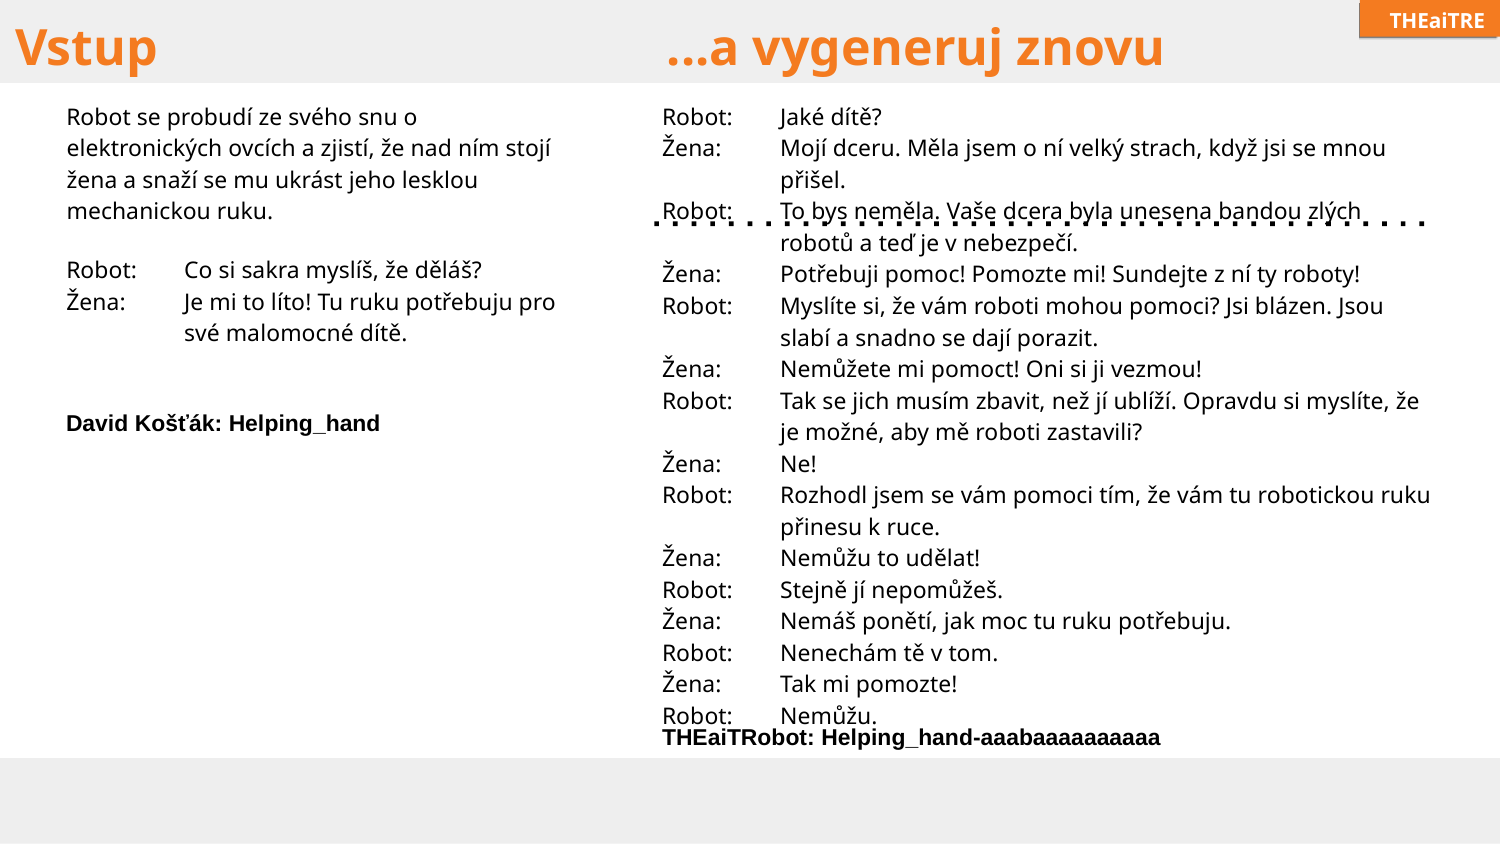

# Vstup							 ...a vygeneruj znovu
THEaiTRE
Robot se probudí ze svého snu o elektronických ovcích a zjistí, že nad ním stojí žena a snaží se mu ukrást jeho lesklou mechanickou ruku.
Robot: 	Co si sakra myslíš, že děláš?
Žena: 	Je mi to líto! Tu ruku potřebuju pro své malomocné dítě.
Robot: 	Jaké dítě?
Žena: 	Mojí dceru. Měla jsem o ní velký strach, když jsi se mnou přišel.
Robot: 	To bys neměla. Vaše dcera byla unesena bandou zlých robotů a teď je v nebezpečí.
Žena: 	Potřebuji pomoc! Pomozte mi! Sundejte z ní ty roboty!
Robot: 	Myslíte si, že vám roboti mohou pomoci? Jsi blázen. Jsou slabí a snadno se dají porazit.
Žena: 	Nemůžete mi pomoct! Oni si ji vezmou!
Robot: 	Tak se jich musím zbavit, než jí ublíží. Opravdu si myslíte, že je možné, aby mě roboti zastavili?
Žena: 	Ne!
Robot: 	Rozhodl jsem se vám pomoci tím, že vám tu robotickou ruku přinesu k ruce.
Žena: 	Nemůžu to udělat!
Robot: 	Stejně jí nepomůžeš.
Žena: 	Nemáš ponětí, jak moc tu ruku potřebuju.
Robot: 	Nenechám tě v tom.
Žena: 	Tak mi pomozte!
Robot: 	Nemůžu.
David Košťák: Helping_hand
THEaiTRobot: Helping_hand-aaabaaaaaaaaaa